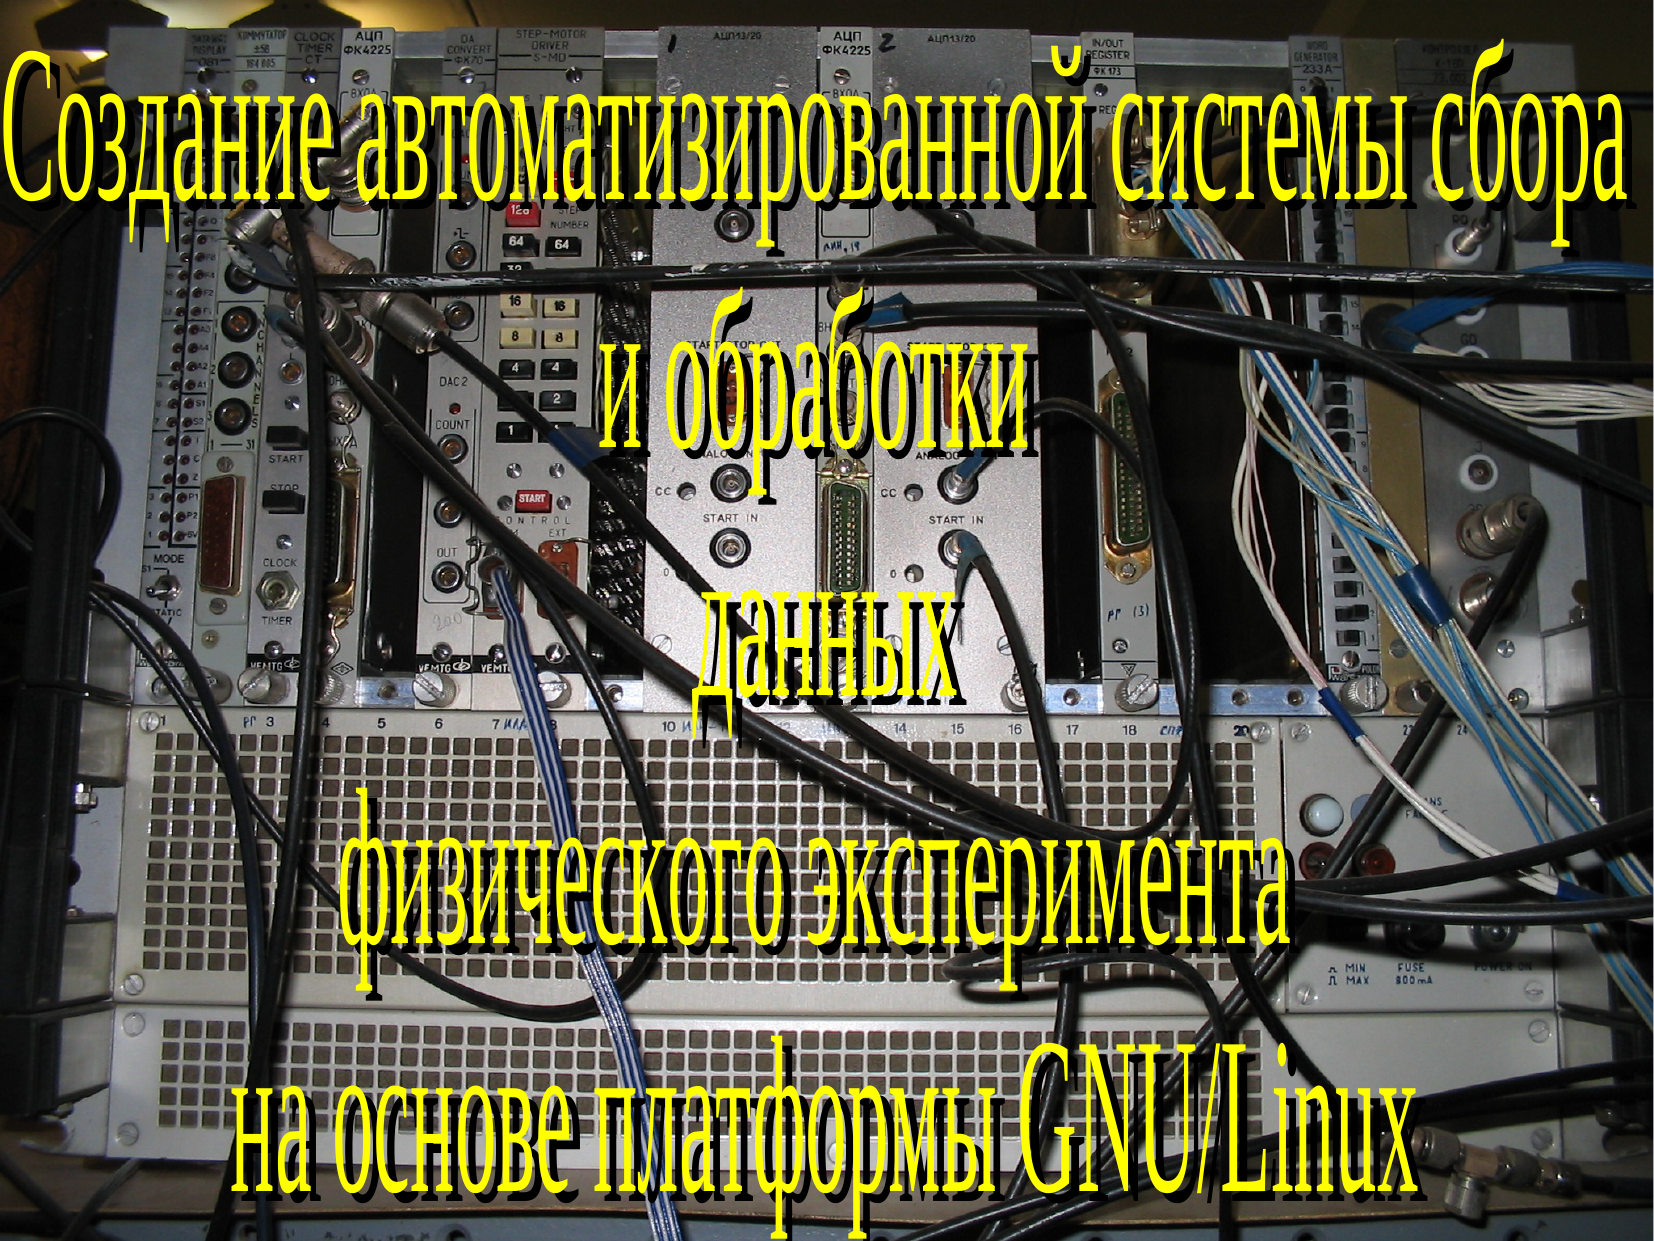

Создание автоматизированной системы сбора
и обработки
данных
физического эксперимента
на основе платформы GNU/Linux